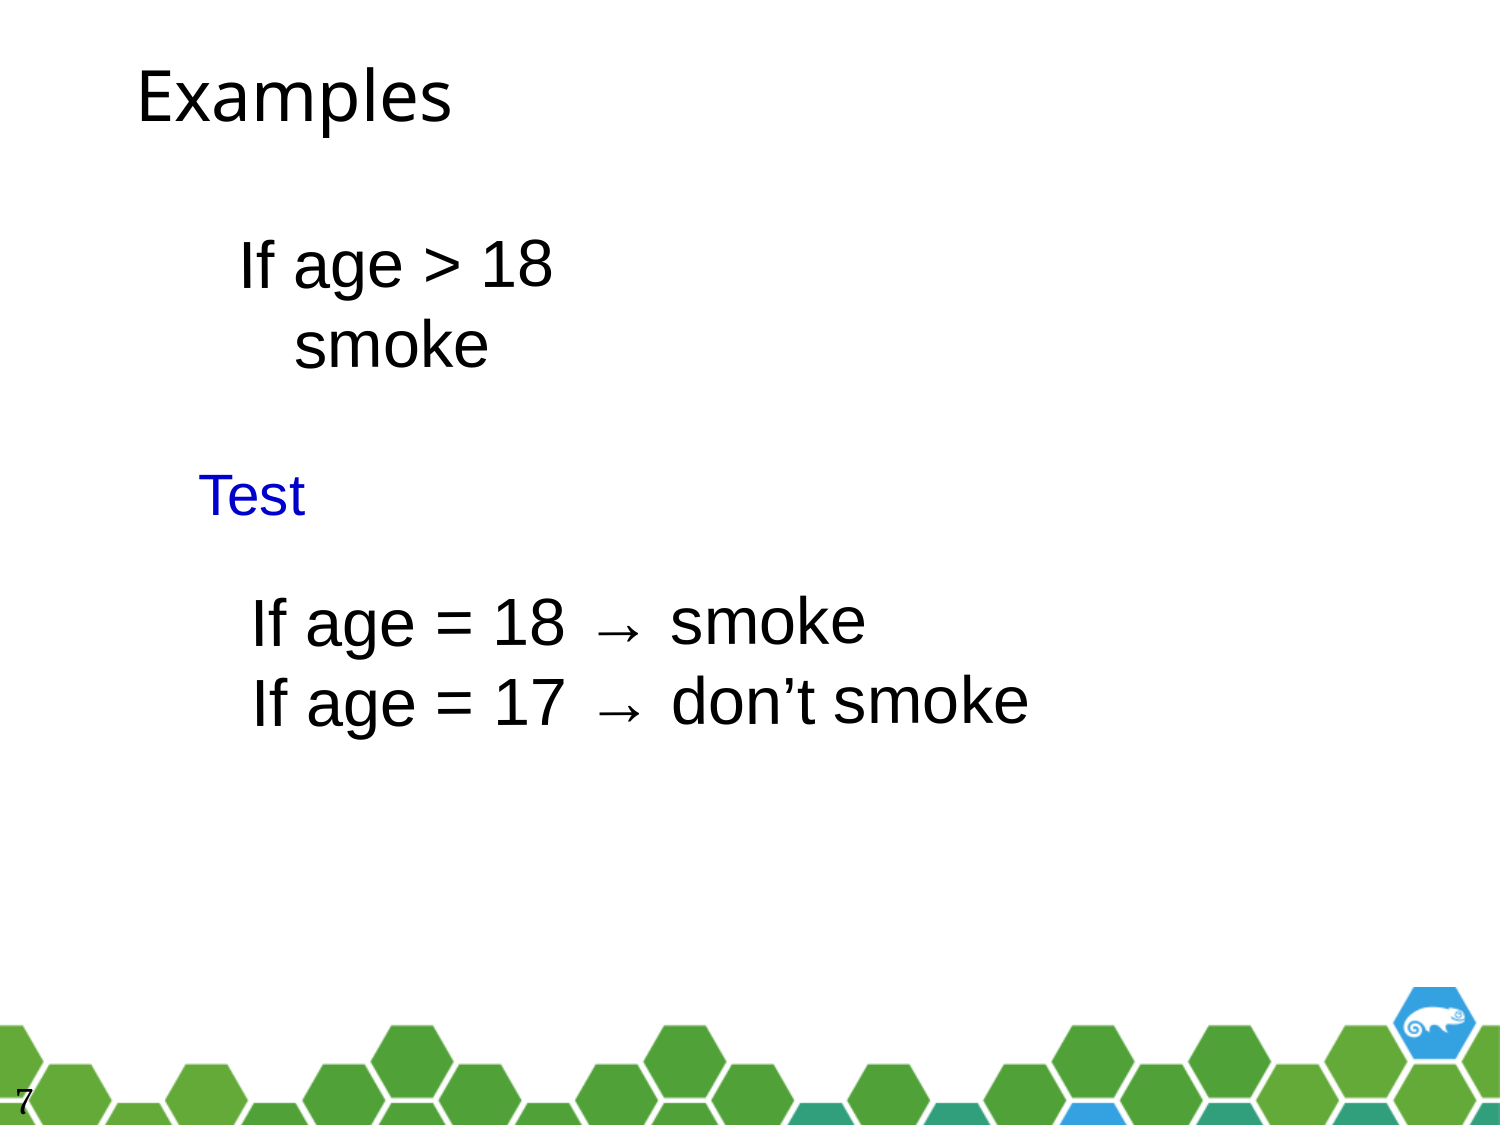

Examples
 If age > 18
 smoke
Test
 If age = 18 → smoke
 If age = 17 → don’t smoke